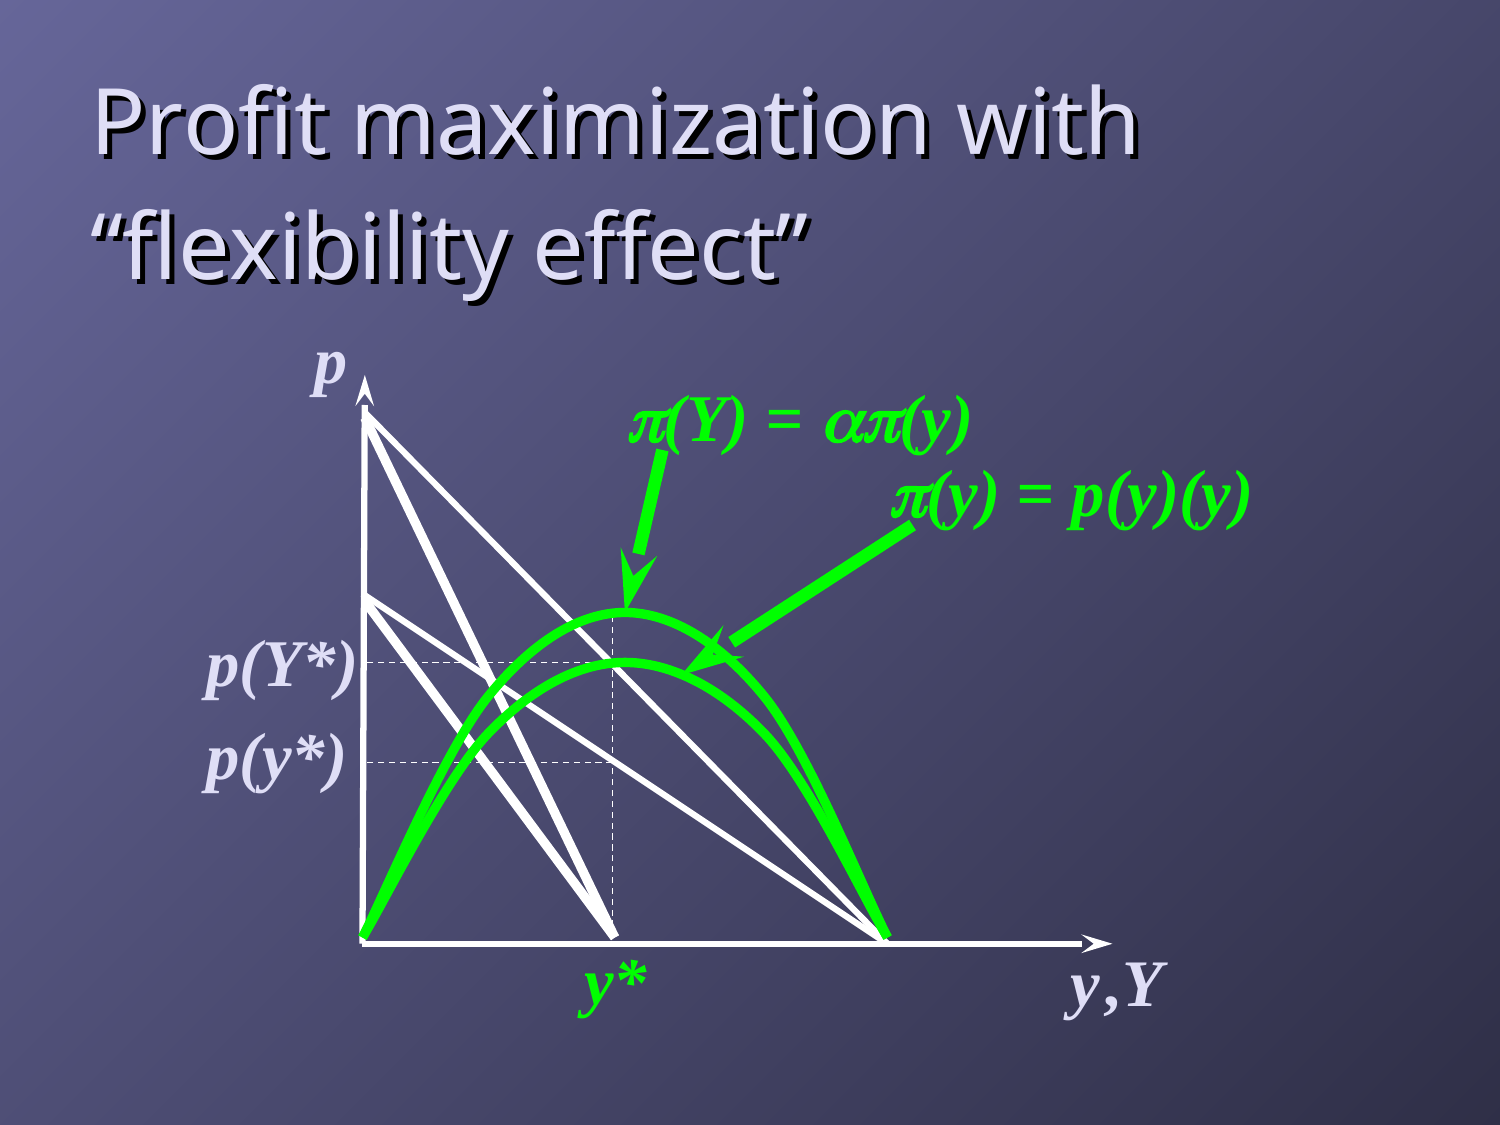

# Profit maximization with “flexibility effect”
(Y) = (y)
(y) = p(y)(y)
p(Y*)
p(y*)
y*